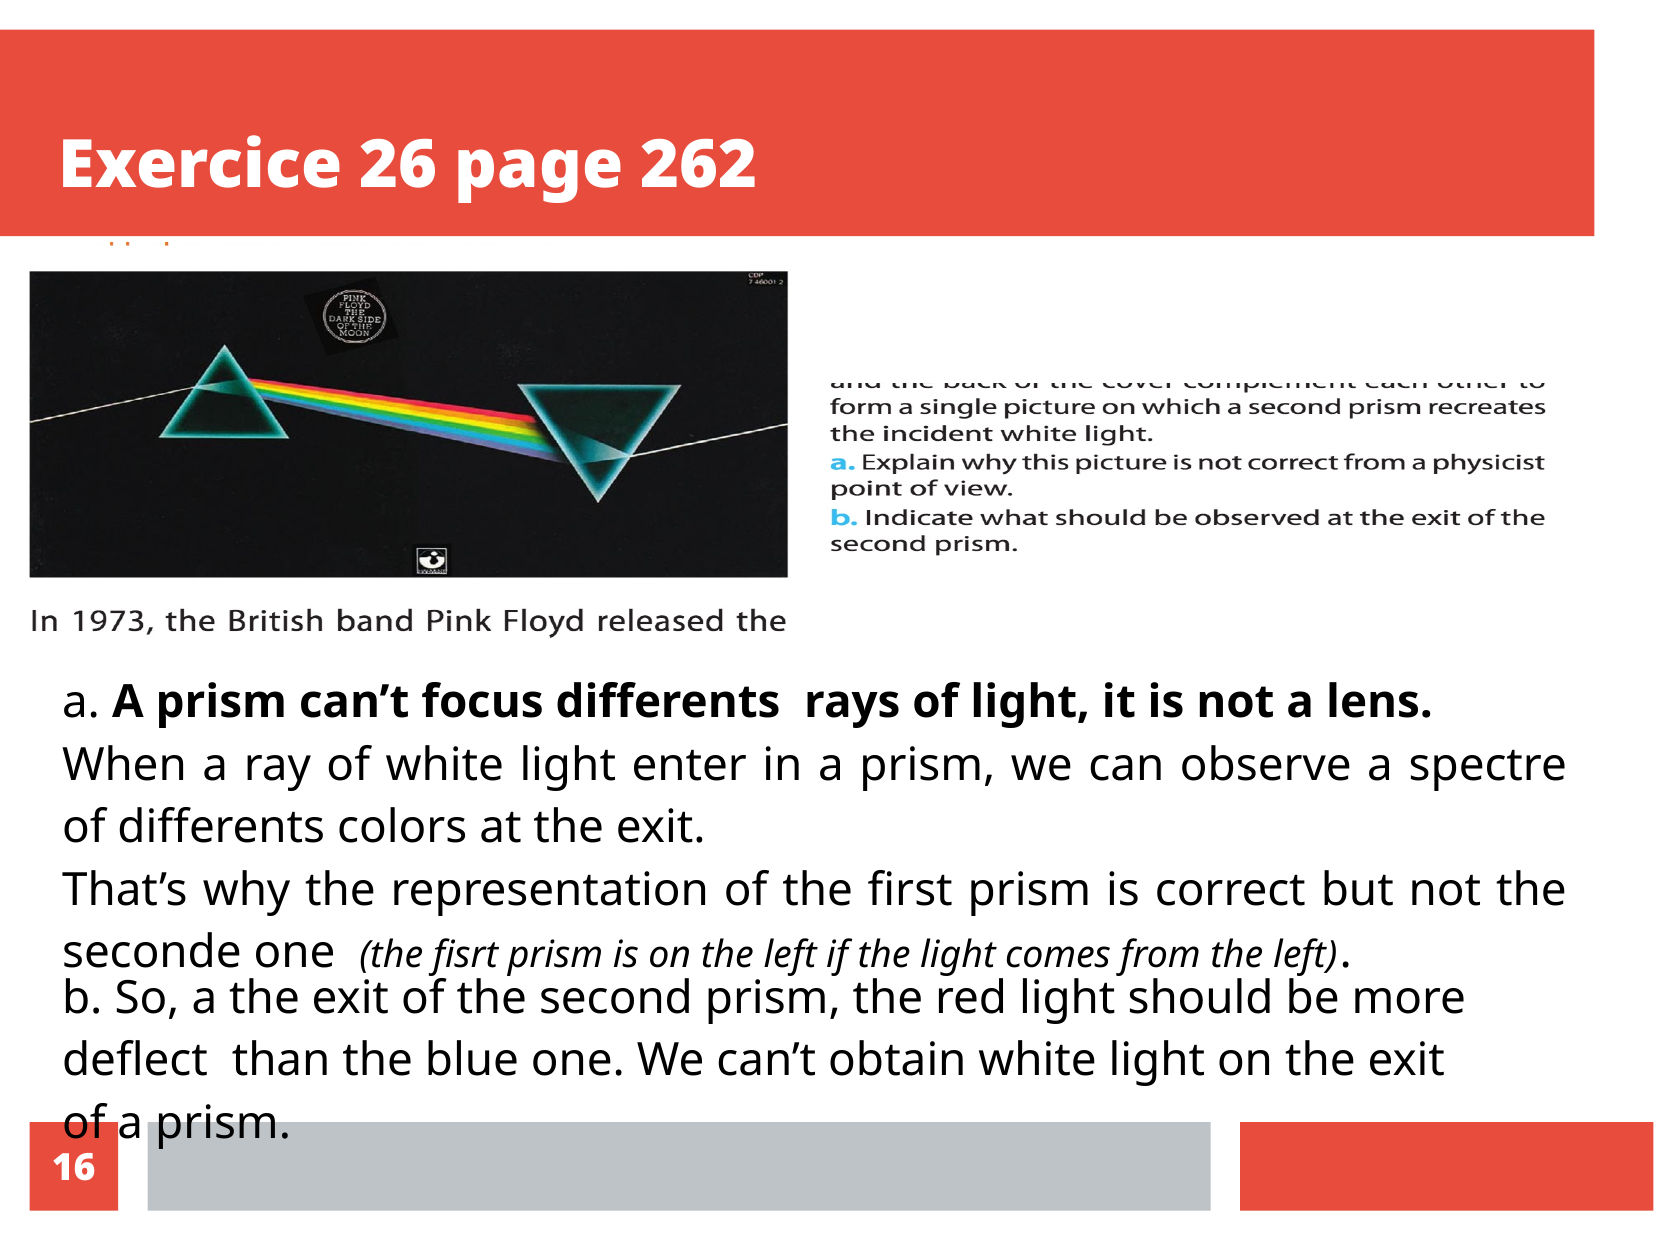

# Exercice 26 page 262
a. A prism can’t focus differents rays of light, it is not a lens.
When a ray of white light enter in a prism, we can observe a spectre of differents colors at the exit.
That’s why the representation of the first prism is correct but not the seconde one (the fisrt prism is on the left if the light comes from the left).
b. So, a the exit of the second prism, the red light should be more deflect than the blue one. We can’t obtain white light on the exit of a prism.
16